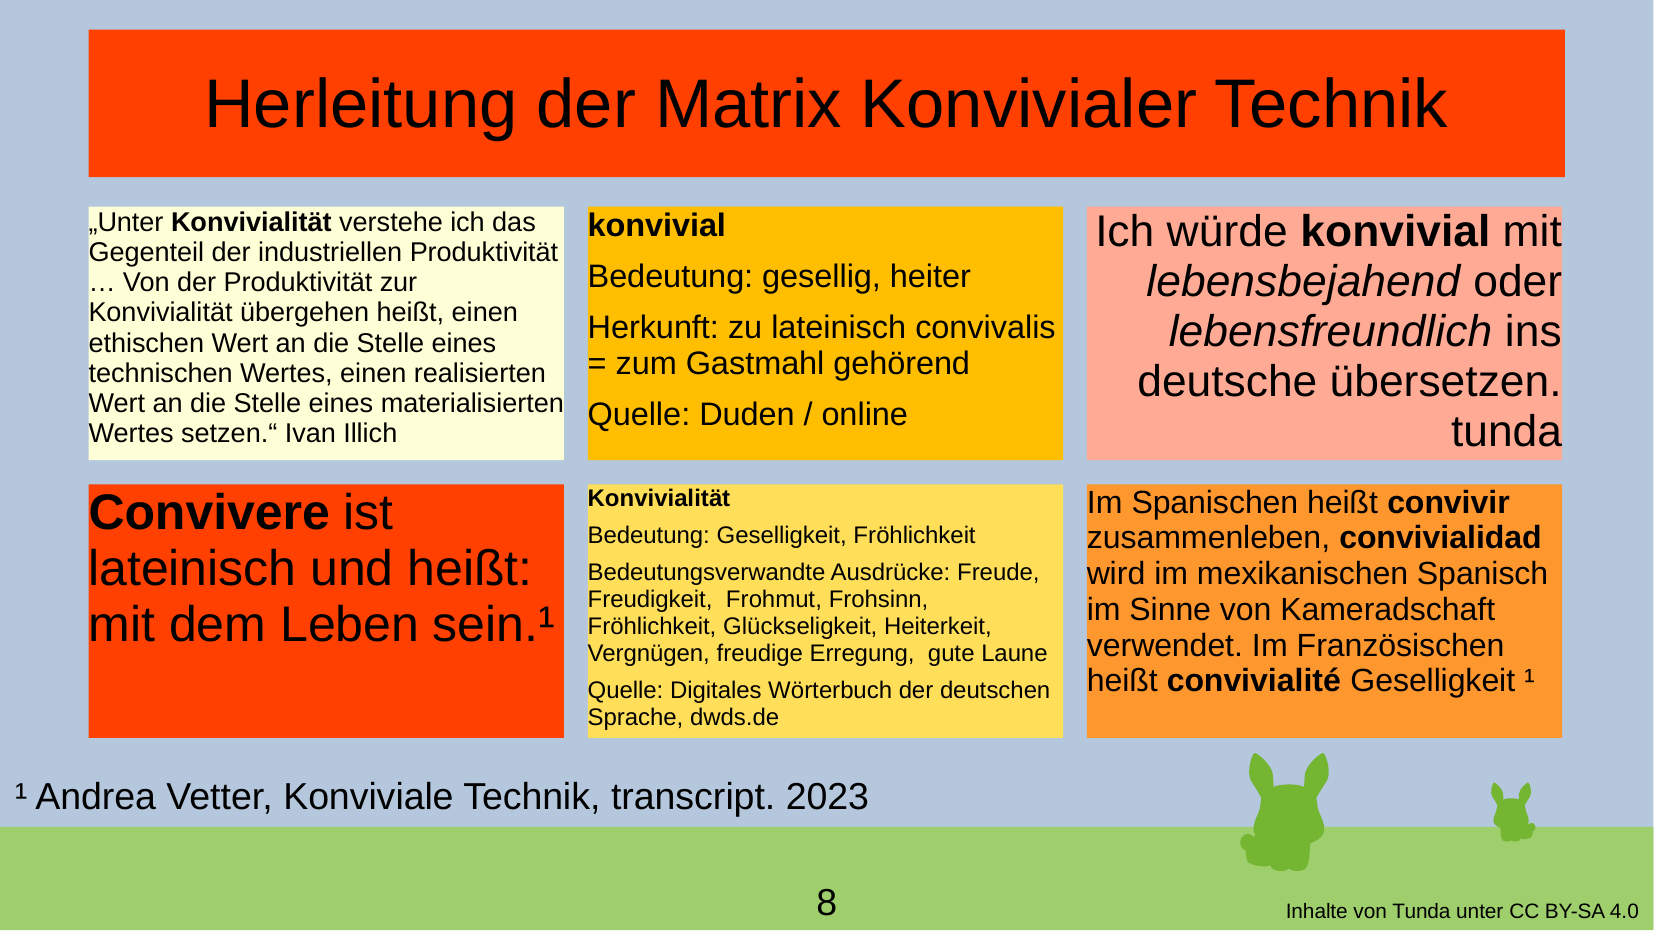

Herleitung der Matrix Konvivialer Technik
# „Unter Konvivialität verstehe ich das Gegenteil der industriellen Produktivität … Von der Produktivität zur Konvivialität übergehen heißt, einen ethischen Wert an die Stelle eines technischen Wertes, einen realisierten Wert an die Stelle eines materialisierten Wertes setzen.“ Ivan Illich
konvivial
Bedeutung: gesellig, heiter
Herkunft: zu lateinisch convivalis = zum Gastmahl gehörend
Quelle: Duden / online
Ich würde konvivial mit lebensbejahend oder lebensfreundlich ins deutsche übersetzen. tunda
Convivere ist lateinisch und heißt: mit dem Leben sein.¹
Konvivialität
Bedeutung: Geselligkeit, Fröhlichkeit
Bedeutungsverwandte Ausdrücke: Freude, Freudigkeit, Frohmut, Frohsinn, Fröhlichkeit, Glückseligkeit, Heiterkeit, Vergnügen, freudige Erregung, gute Laune
Quelle: Digitales Wörterbuch der deutschen Sprache, dwds.de
Im Spanischen heißt convivir zusammenleben, convivialidad wird im mexikanischen Spanisch im Sinne von Kameradschaft verwendet. Im Französischen heißt convivialité Geselligkeit ¹
¹ Andrea Vetter, Konviviale Technik, transcript. 2023
Inhalte von Tunda unter CC BY-SA 4.0